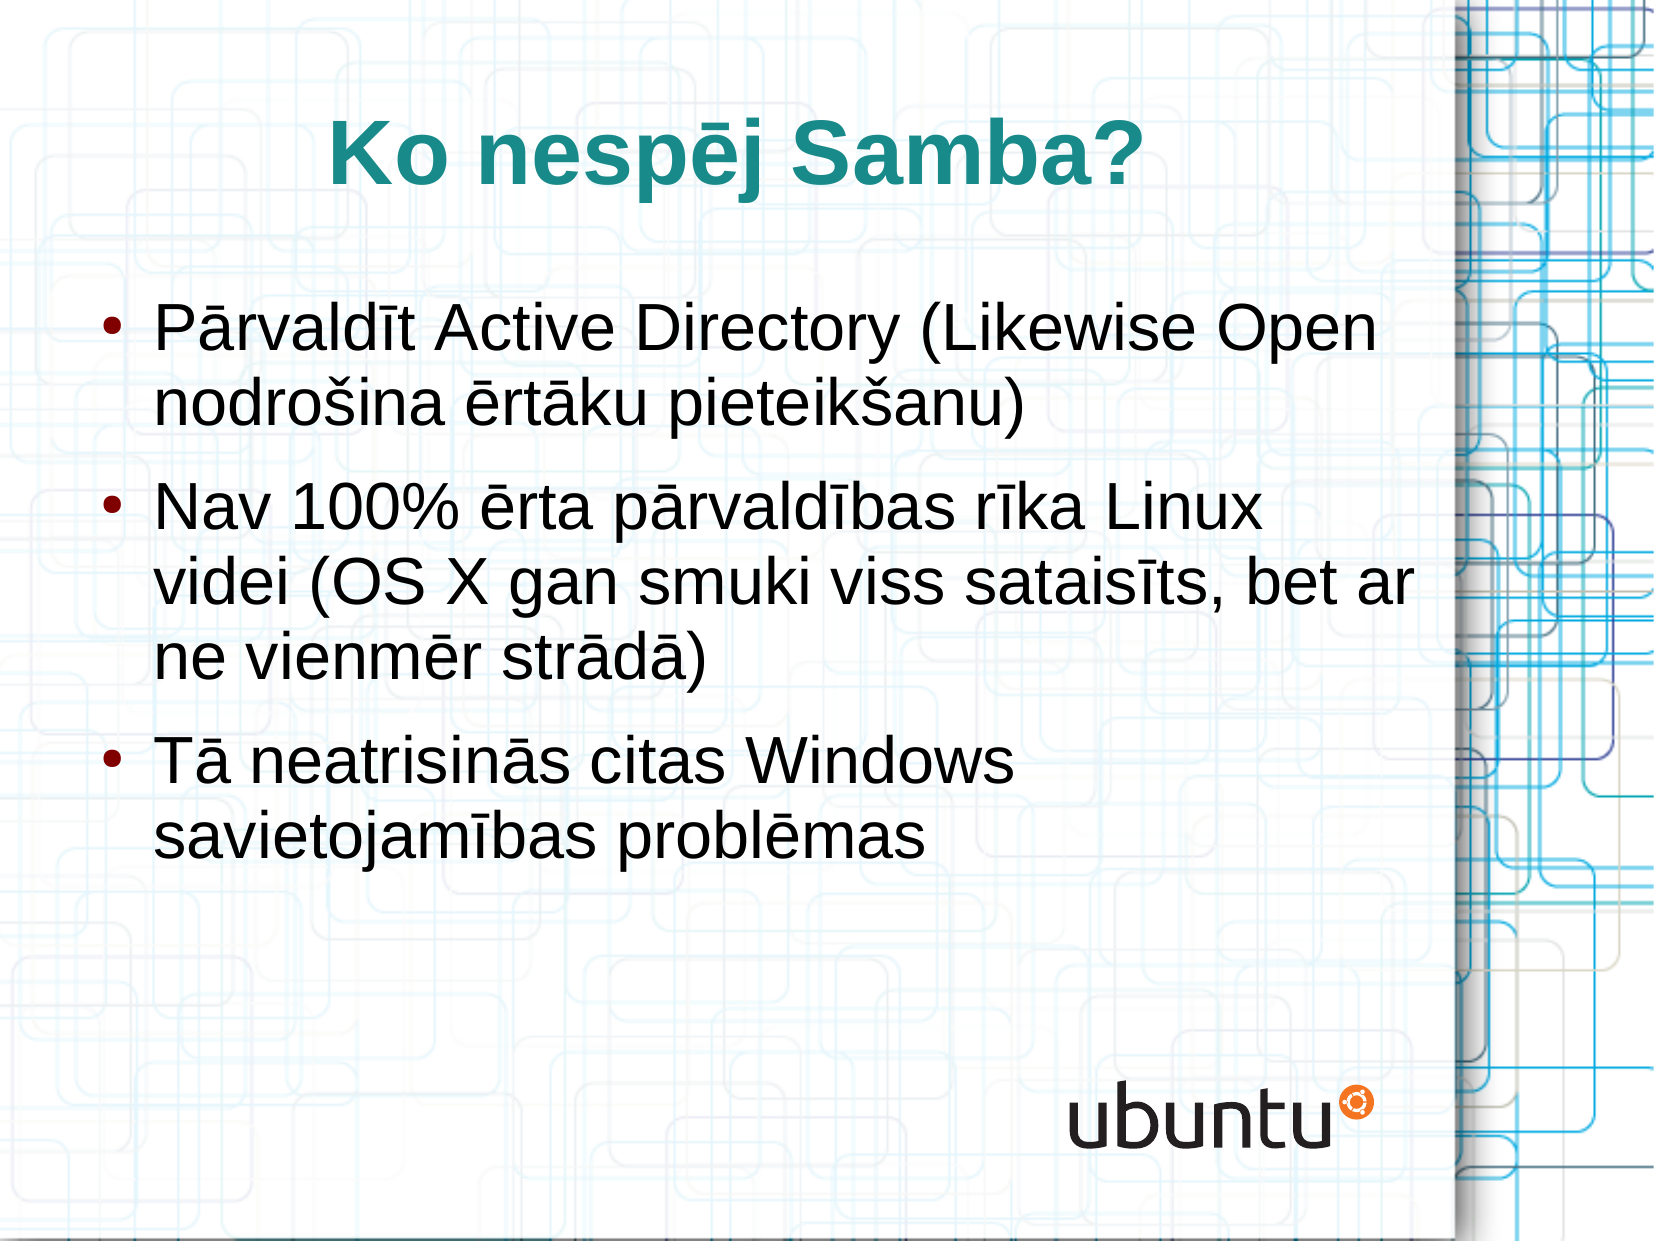

# Ko nespēj Samba?
Pārvaldīt Active Directory (Likewise Open nodrošina ērtāku pieteikšanu)
Nav 100% ērta pārvaldības rīka Linux videi (OS X gan smuki viss sataisīts, bet ar ne vienmēr strādā)
Tā neatrisinās citas Windows savietojamības problēmas